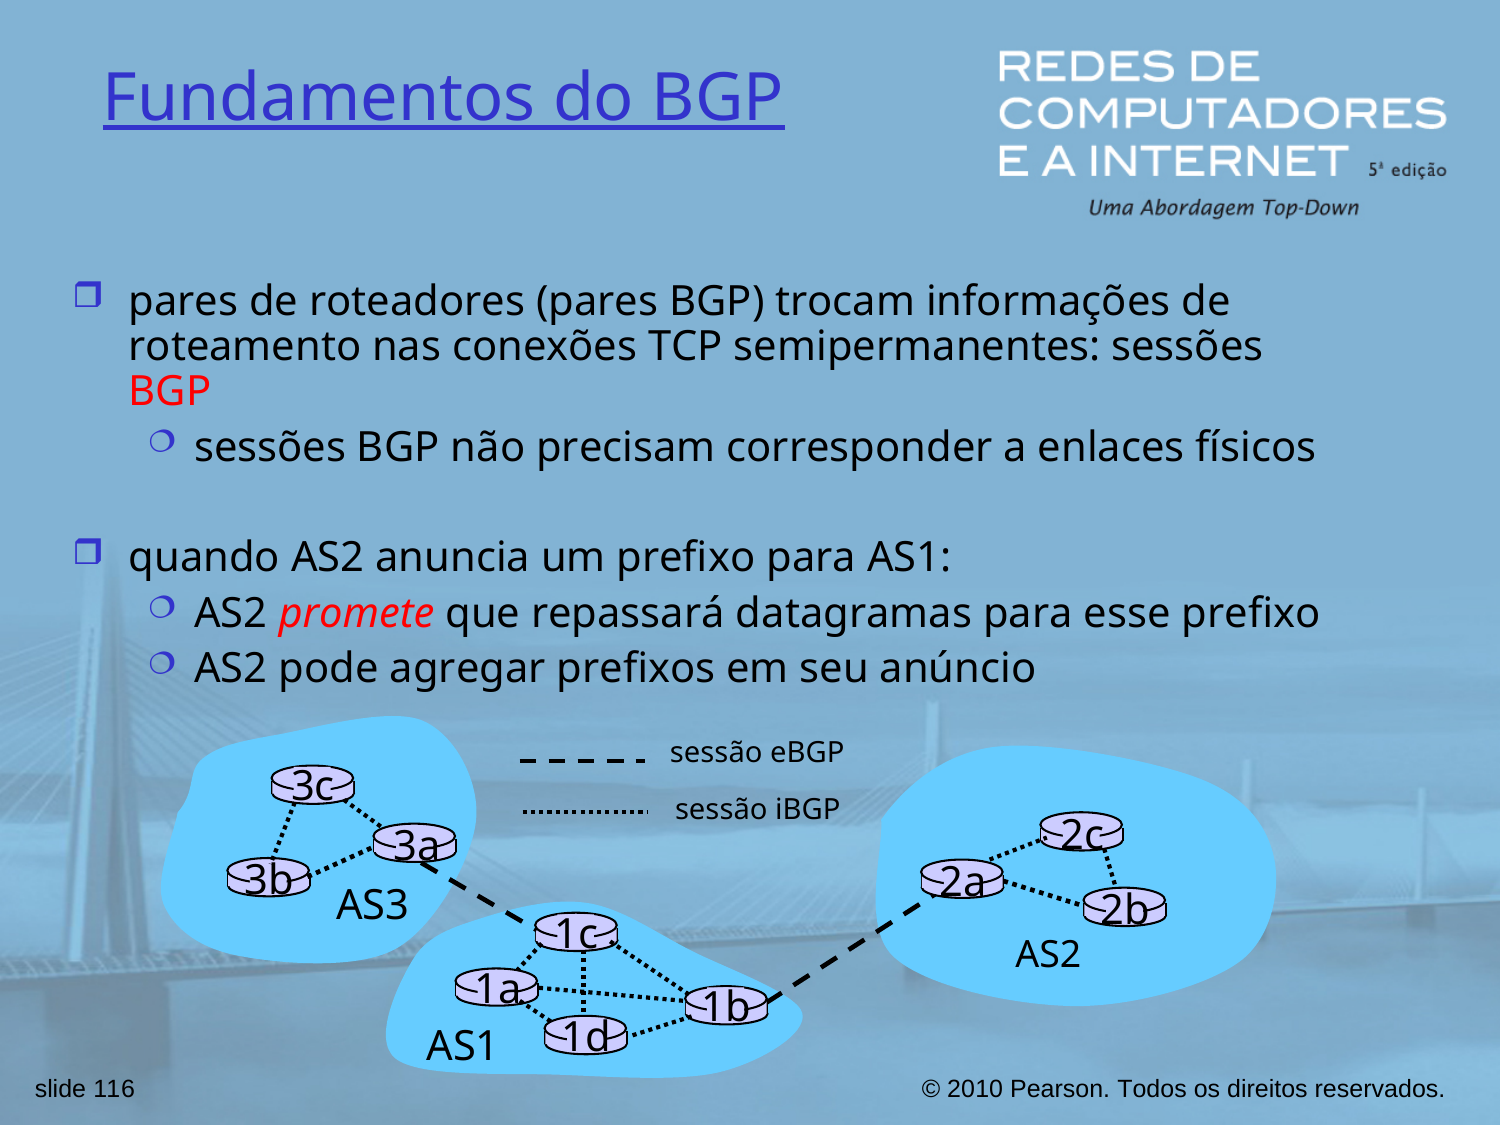

# Fundamentos do BGP
pares de roteadores (pares BGP) trocam informações de roteamento nas conexões TCP semipermanentes: sessões BGP
sessões BGP não precisam corresponder a enlaces físicos
quando AS2 anuncia um prefixo para AS1:
AS2 promete que repassará datagramas para esse prefixo
AS2 pode agregar prefixos em seu anúncio
sessão eBGP
3c
sessão iBGP
2c
3a
3b
2a
AS3
2b
1c
AS2
1a
1b
1d
AS1